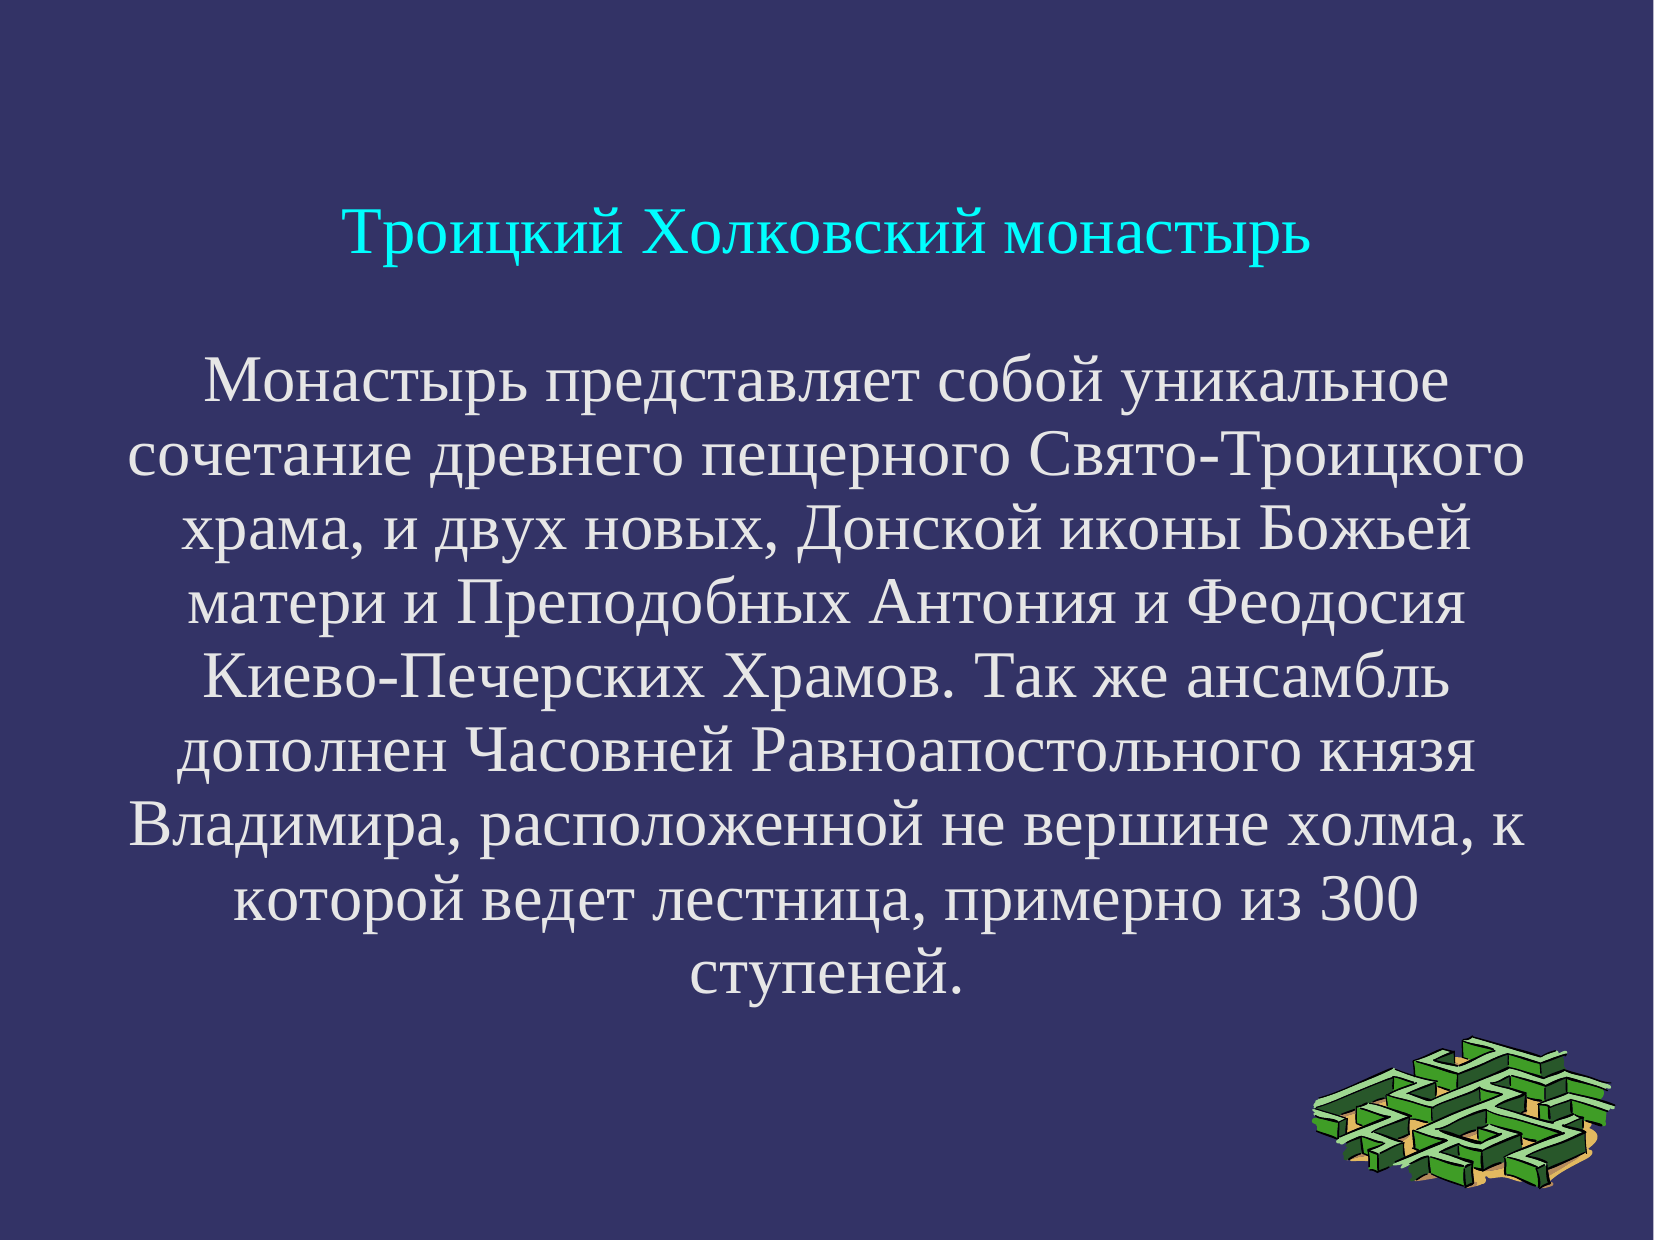

# Троицкий Холковский монастырь
Монастырь представляет собой уникальное сочетание древнего пещерного Свято-Троицкого храма, и двух новых, Донской иконы Божьей матери и Преподобных Антония и Феодосия Киево-Печерских Храмов. Так же ансамбль дополнен Часовней Равноапостольного князя Владимира, расположенной не вершине холма, к которой ведет лестница, примерно из 300 ступеней.